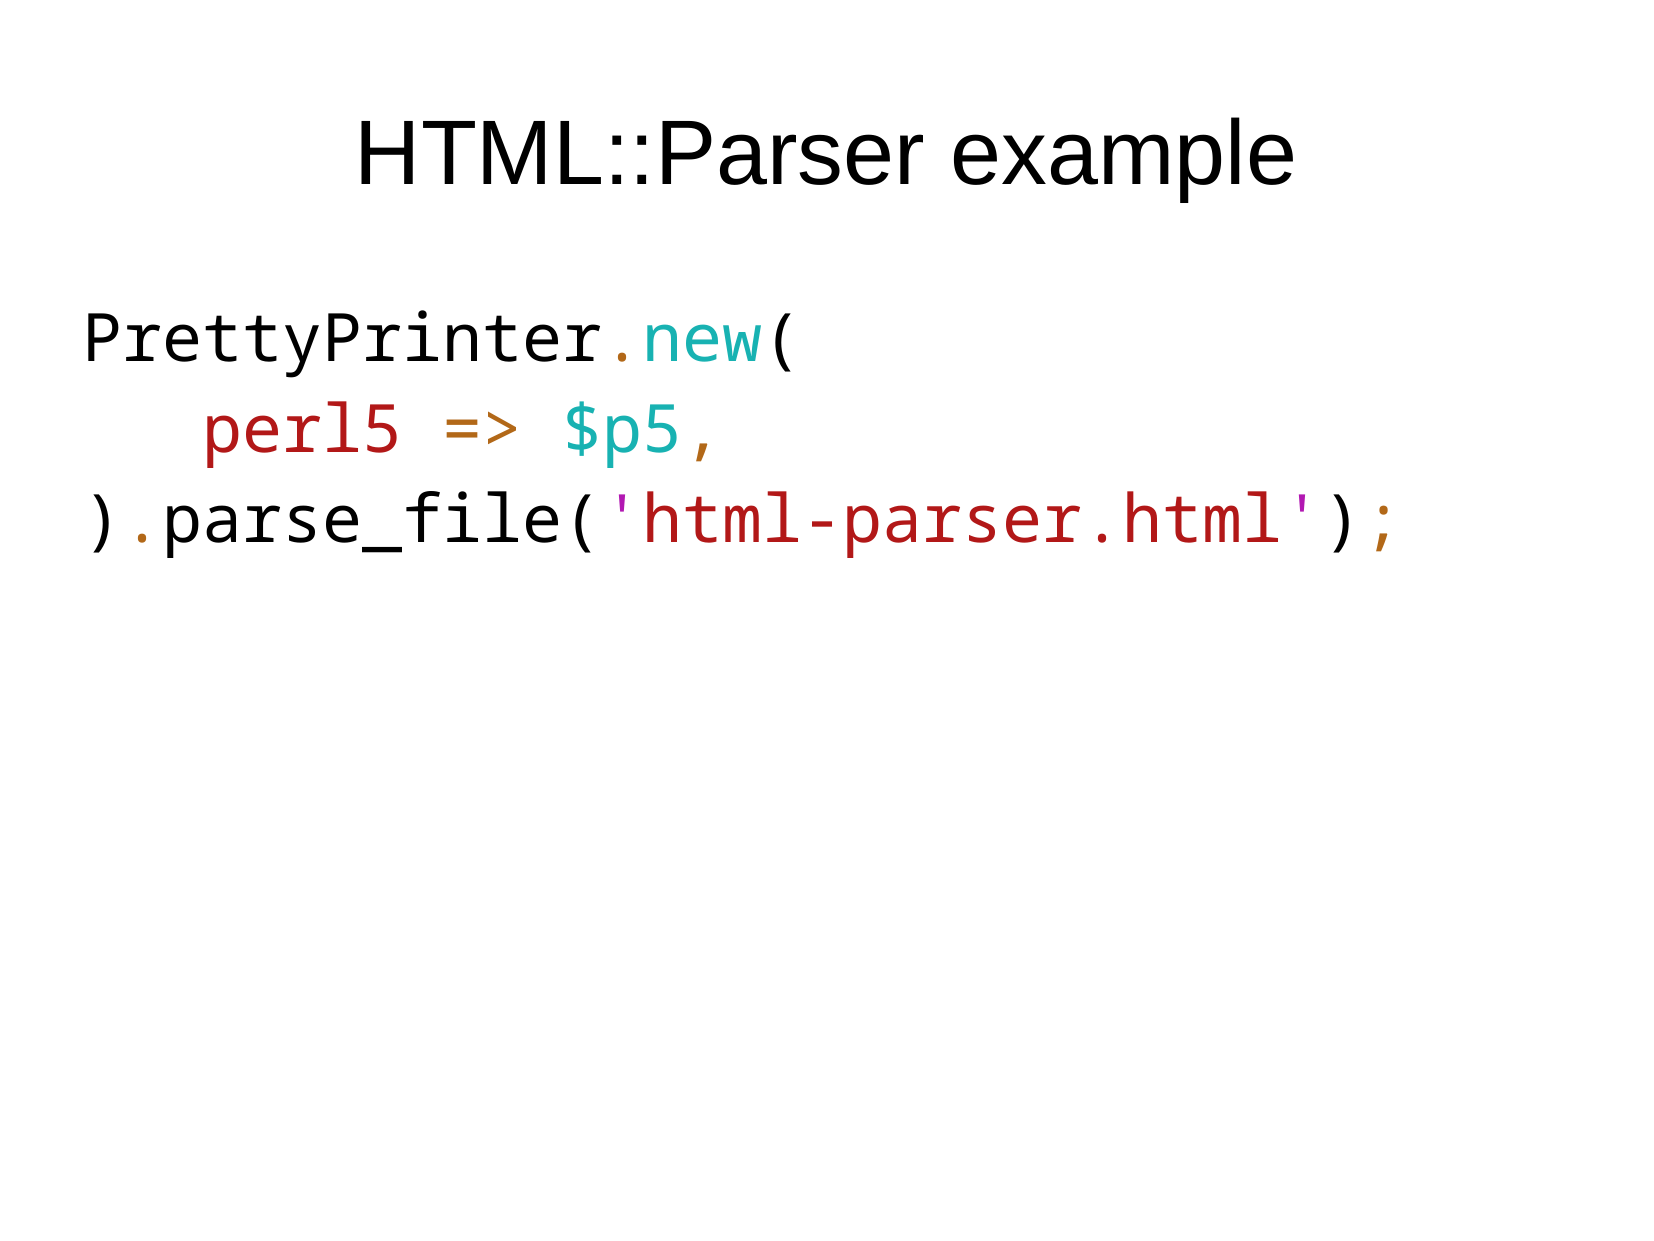

# HTML::Parser example
PrettyPrinter.new(
   perl5 => $p5,
).parse_file('html-parser.html');